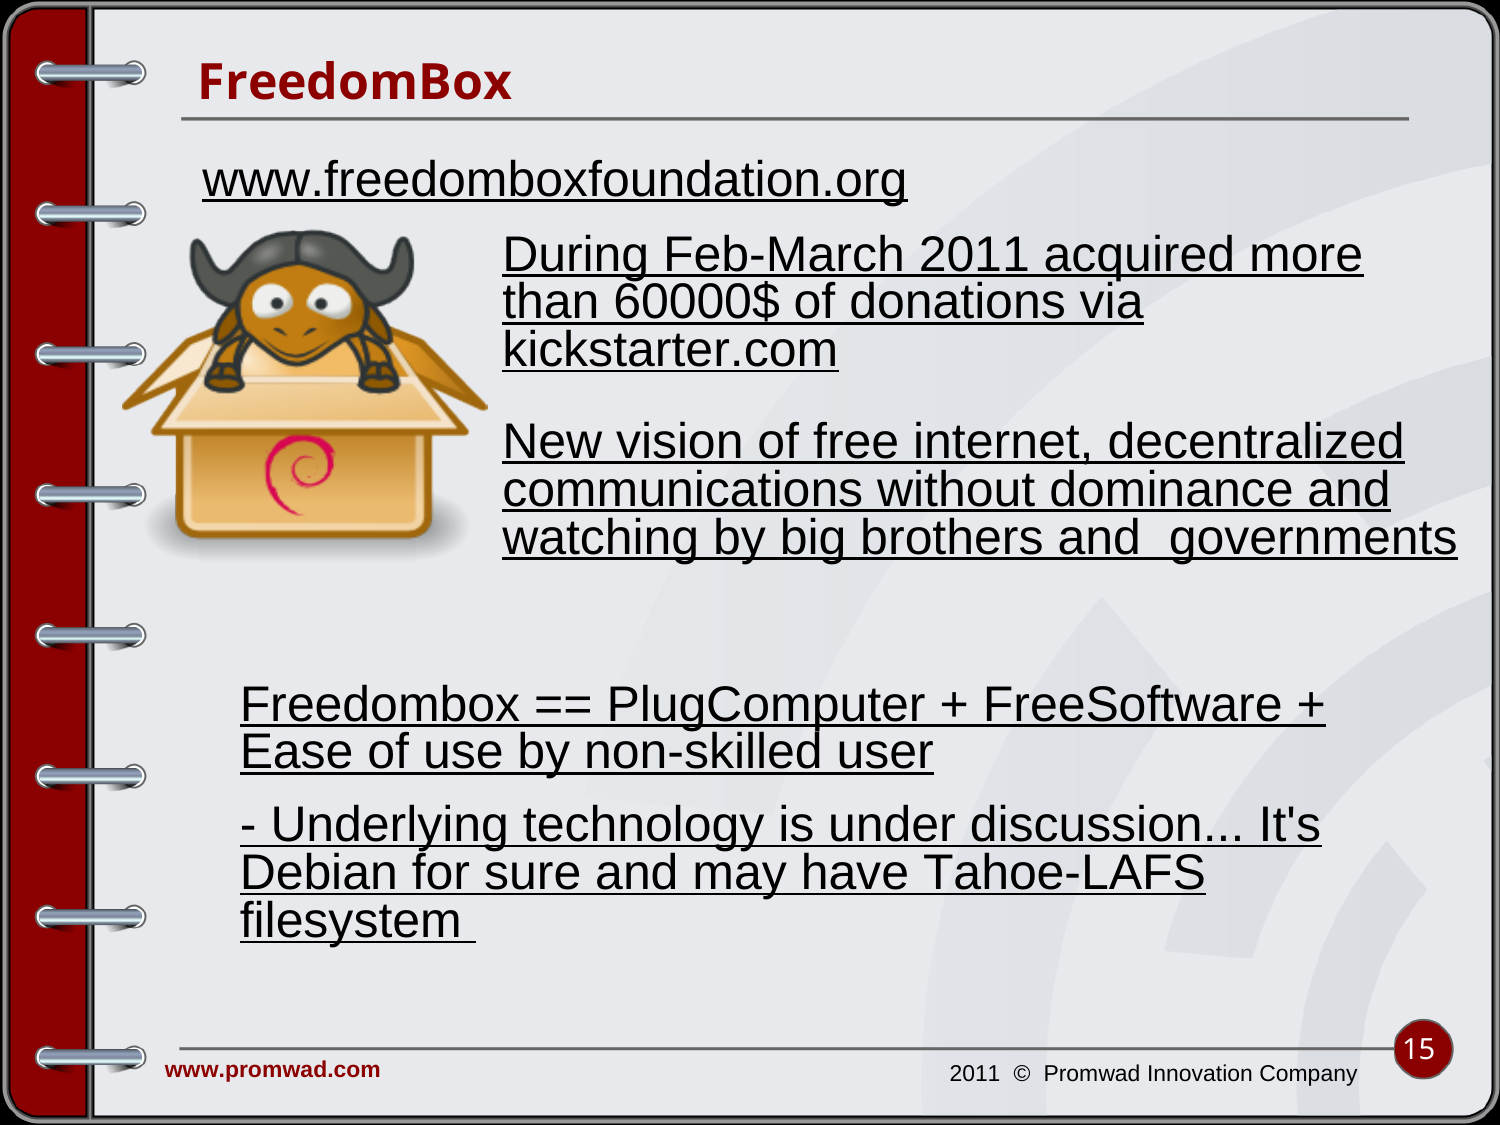

FreedomBox
www.freedomboxfoundation.org
During Feb-March 2011 acquired more than 60000$ of donations via kickstarter.com
New vision of free internet, decentralized communications without dominance and watching by big brothers and governments
Freedombox == PlugComputer + FreeSoftware + Ease of use by non-skilled user
- Underlying technology is under discussion... It's Debian for sure and may have Tahoe-LAFS filesystem
www.promwad.com
2011 © Promwad Innovation Company